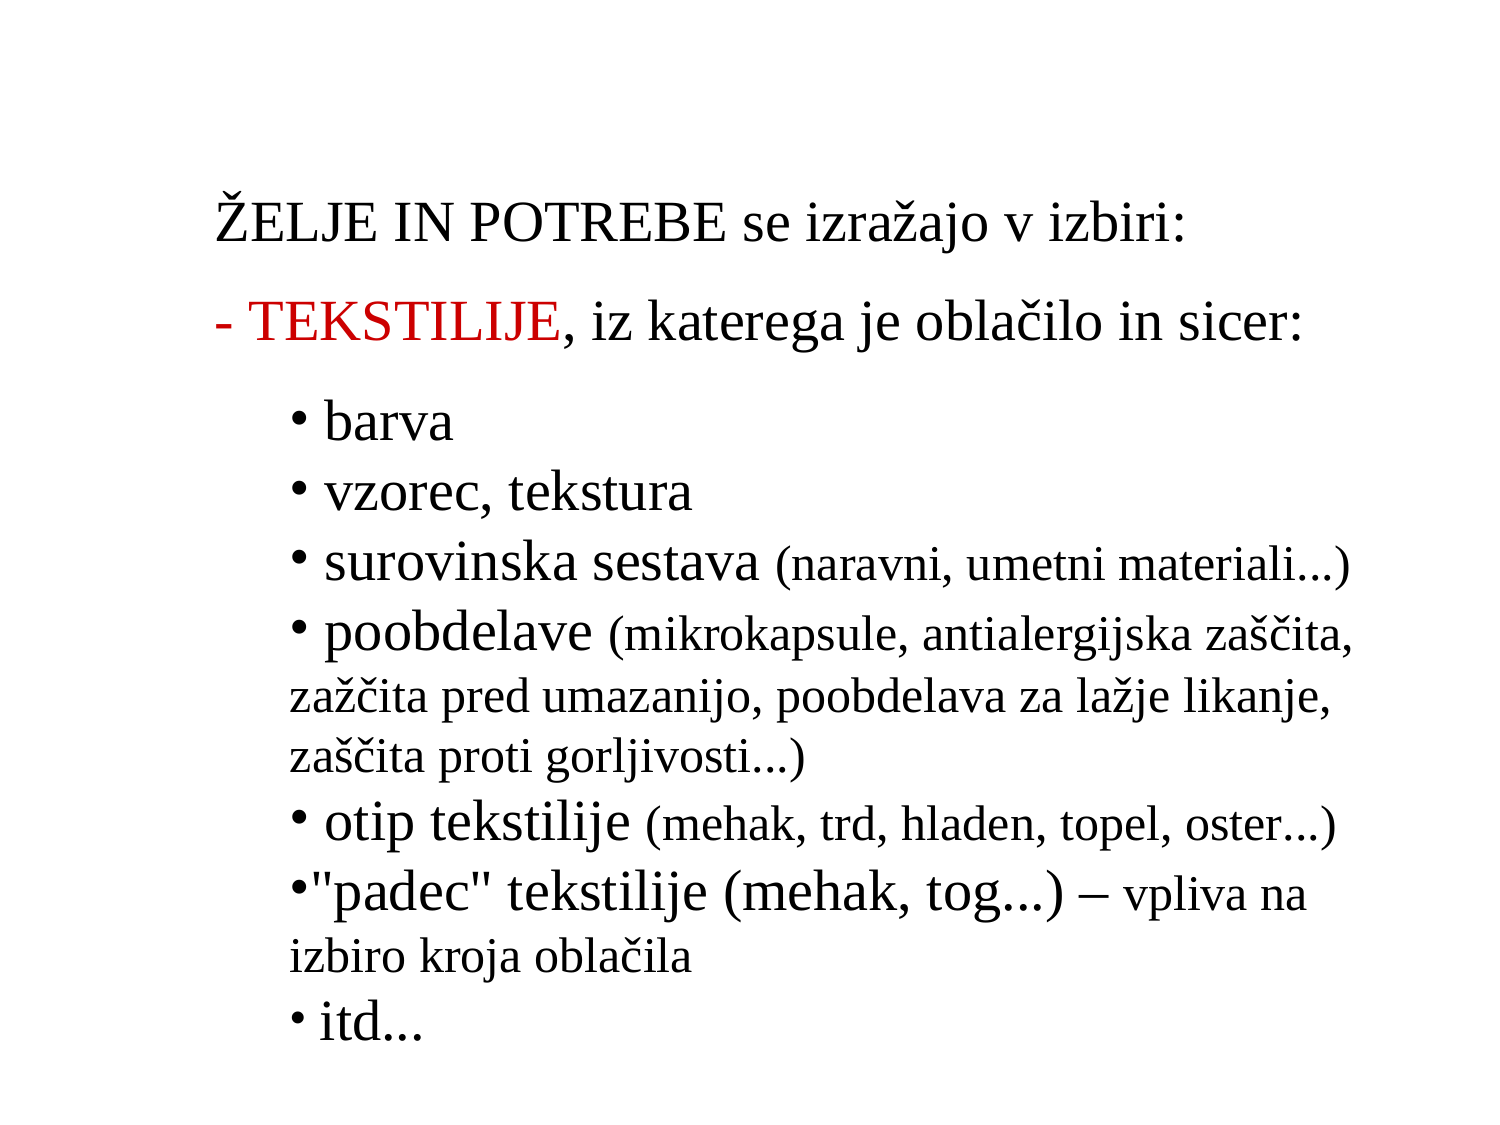

ŽELJE IN POTREBE se izražajo v izbiri:
- TEKSTILIJE, iz katerega je oblačilo in sicer:
 barva
 vzorec, tekstura
 surovinska sestava (naravni, umetni materiali...)
 poobdelave (mikrokapsule, antialergijska zaščita, zažčita pred umazanijo, poobdelava za lažje likanje, zaščita proti gorljivosti...)
 otip tekstilije (mehak, trd, hladen, topel, oster...)
"padec" tekstilije (mehak, tog...) – vpliva na izbiro kroja oblačila
 itd...